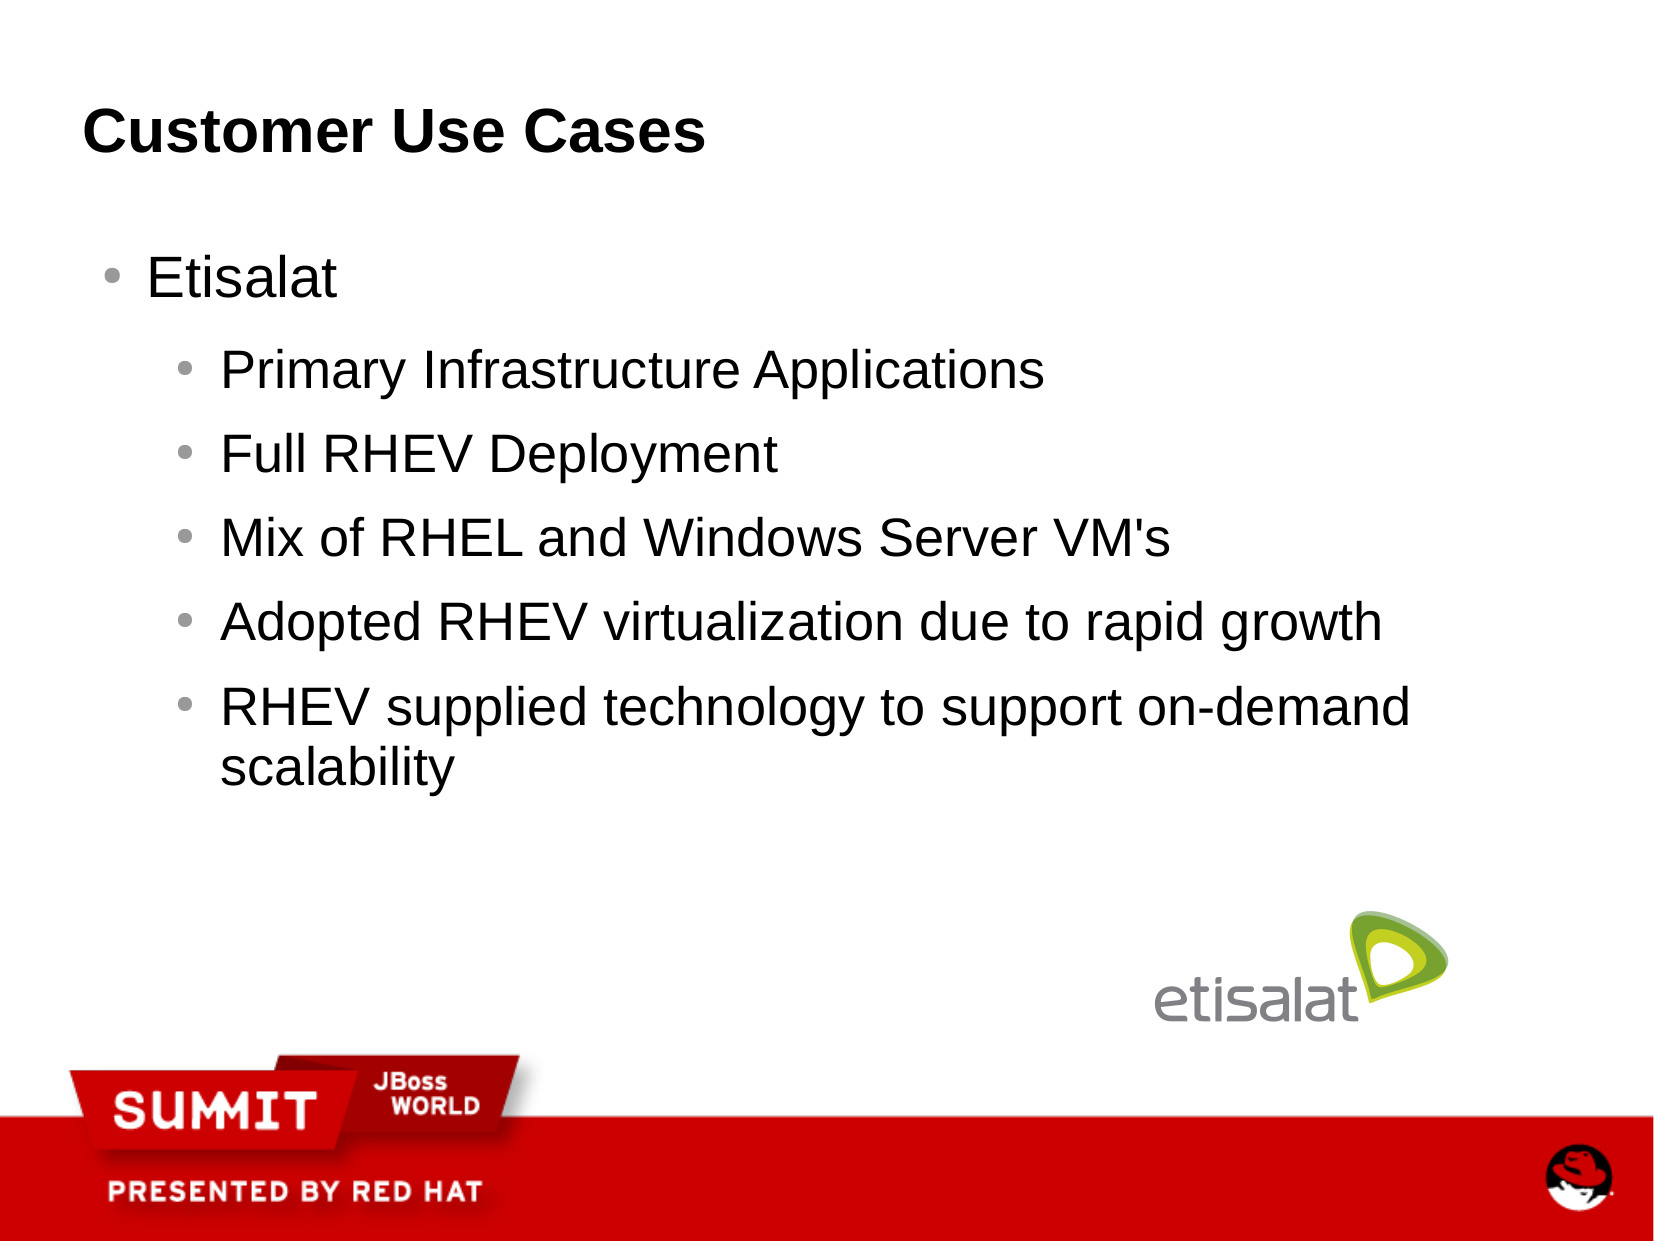

# Customer Use Cases
Etisalat
Primary Infrastructure Applications
Full RHEV Deployment
Mix of RHEL and Windows Server VM's
Adopted RHEV virtualization due to rapid growth
RHEV supplied technology to support on-demand scalability